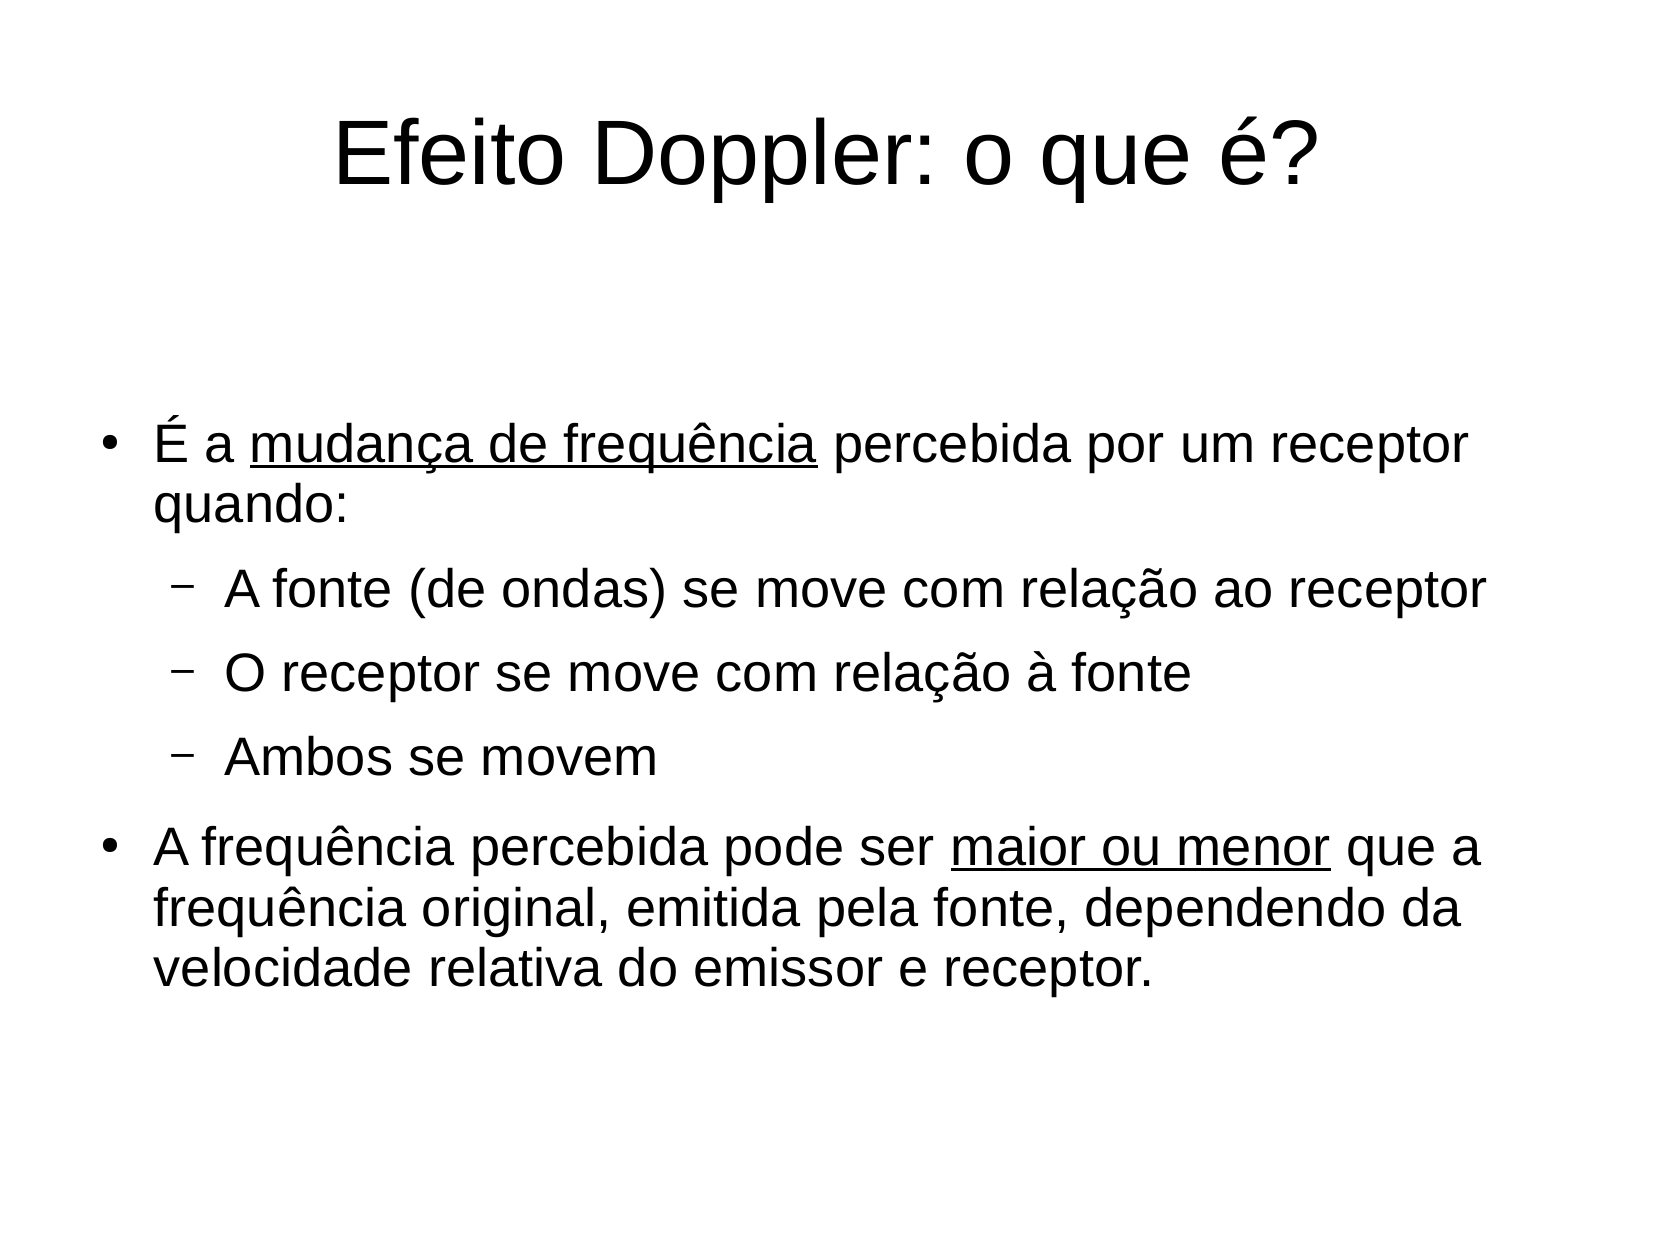

# Efeito Doppler: o que é?
É a mudança de frequência percebida por um receptor quando:
A fonte (de ondas) se move com relação ao receptor
O receptor se move com relação à fonte
Ambos se movem
A frequência percebida pode ser maior ou menor que a frequência original, emitida pela fonte, dependendo da velocidade relativa do emissor e receptor.